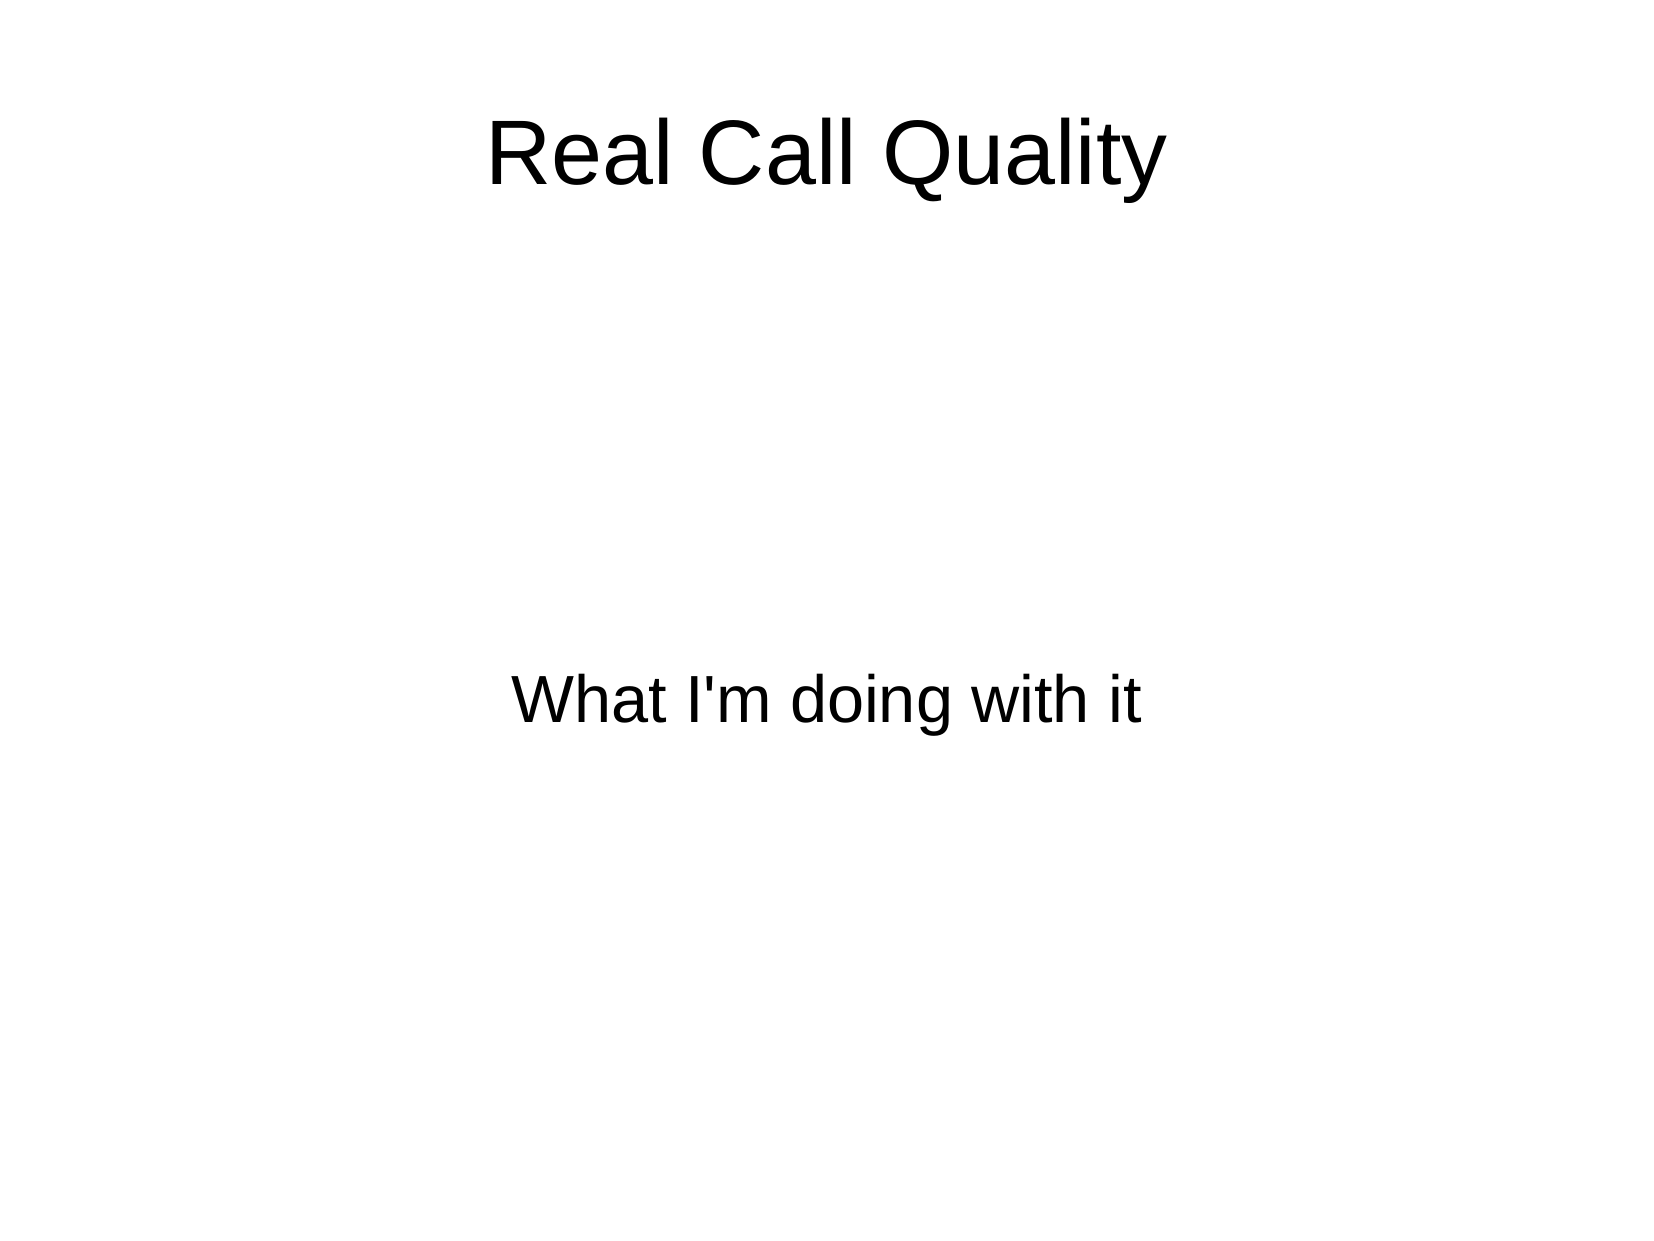

# Real Call Quality
What I'm doing with it